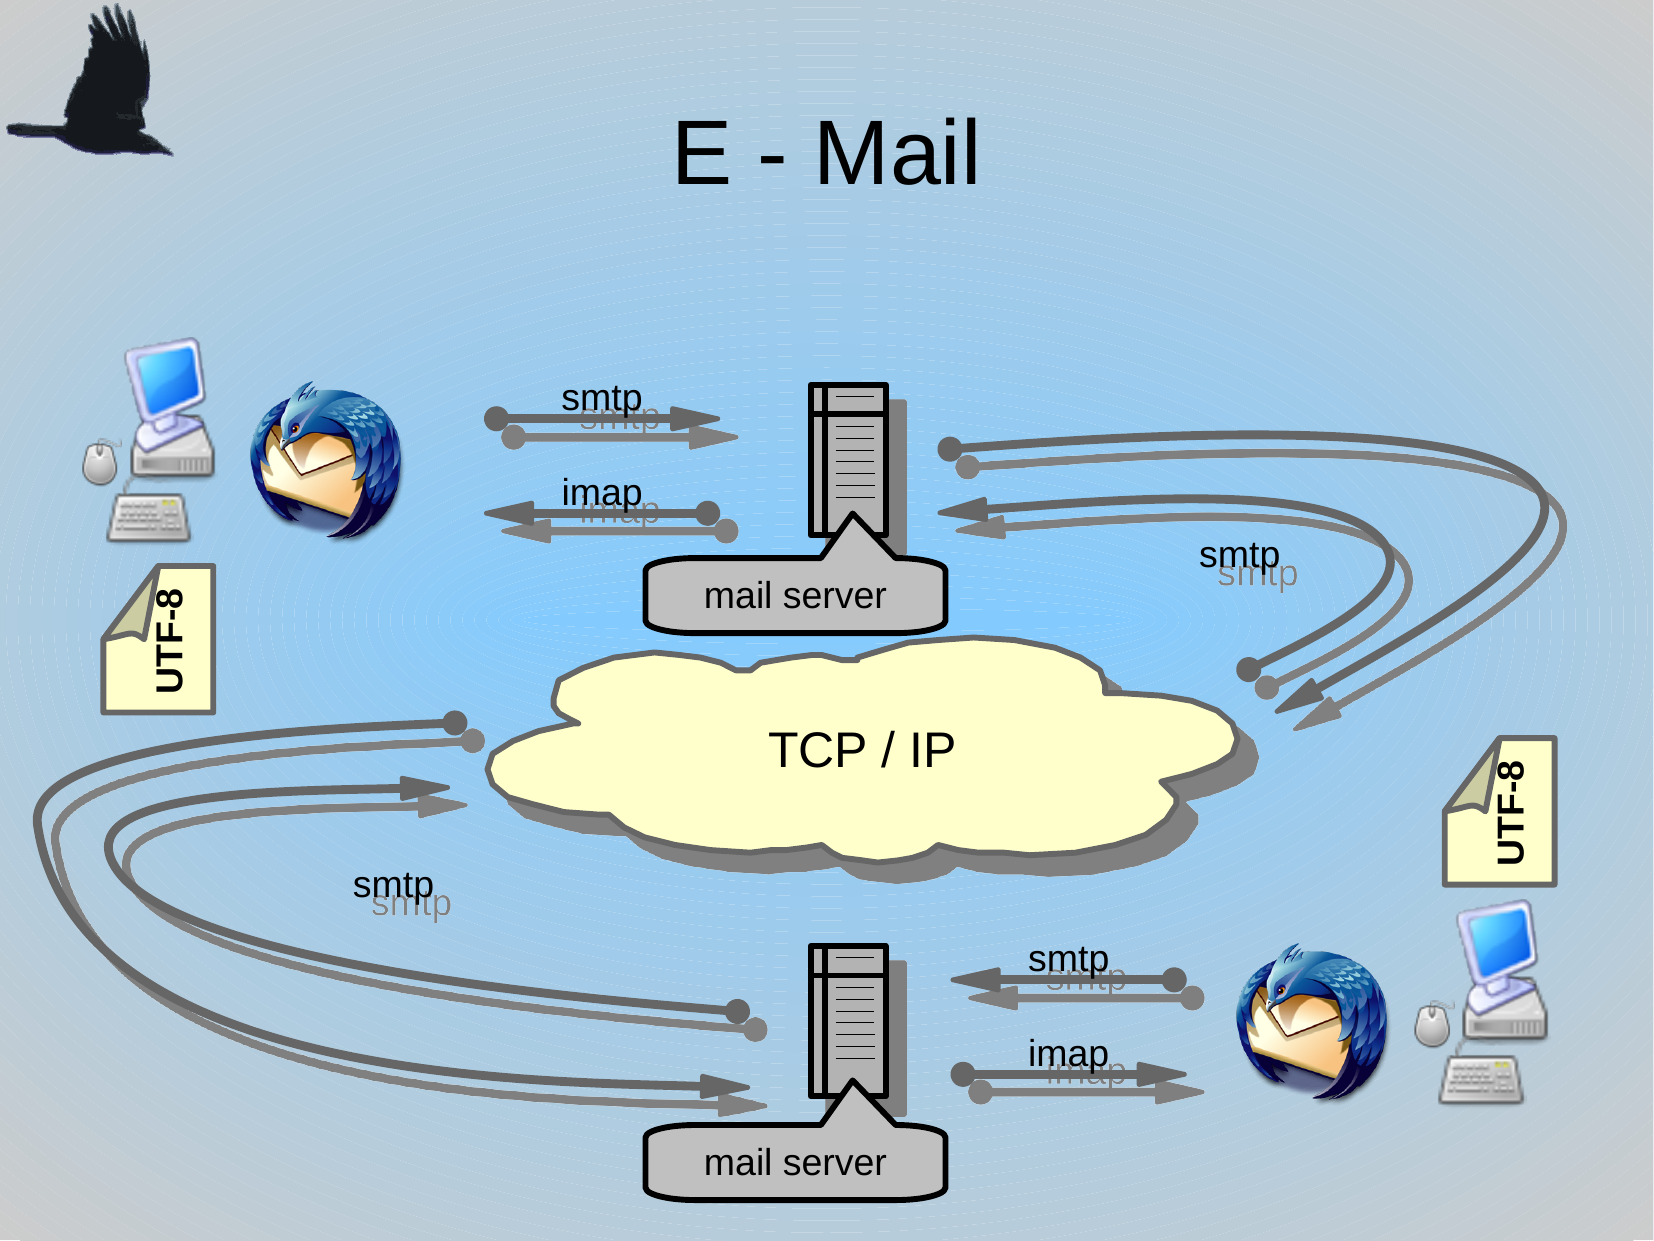

# E - Mail
smtp
smtp
imap
mail server
UTF-8
TCP / IP
smtp
UTF-8
smtp
imap
mail server